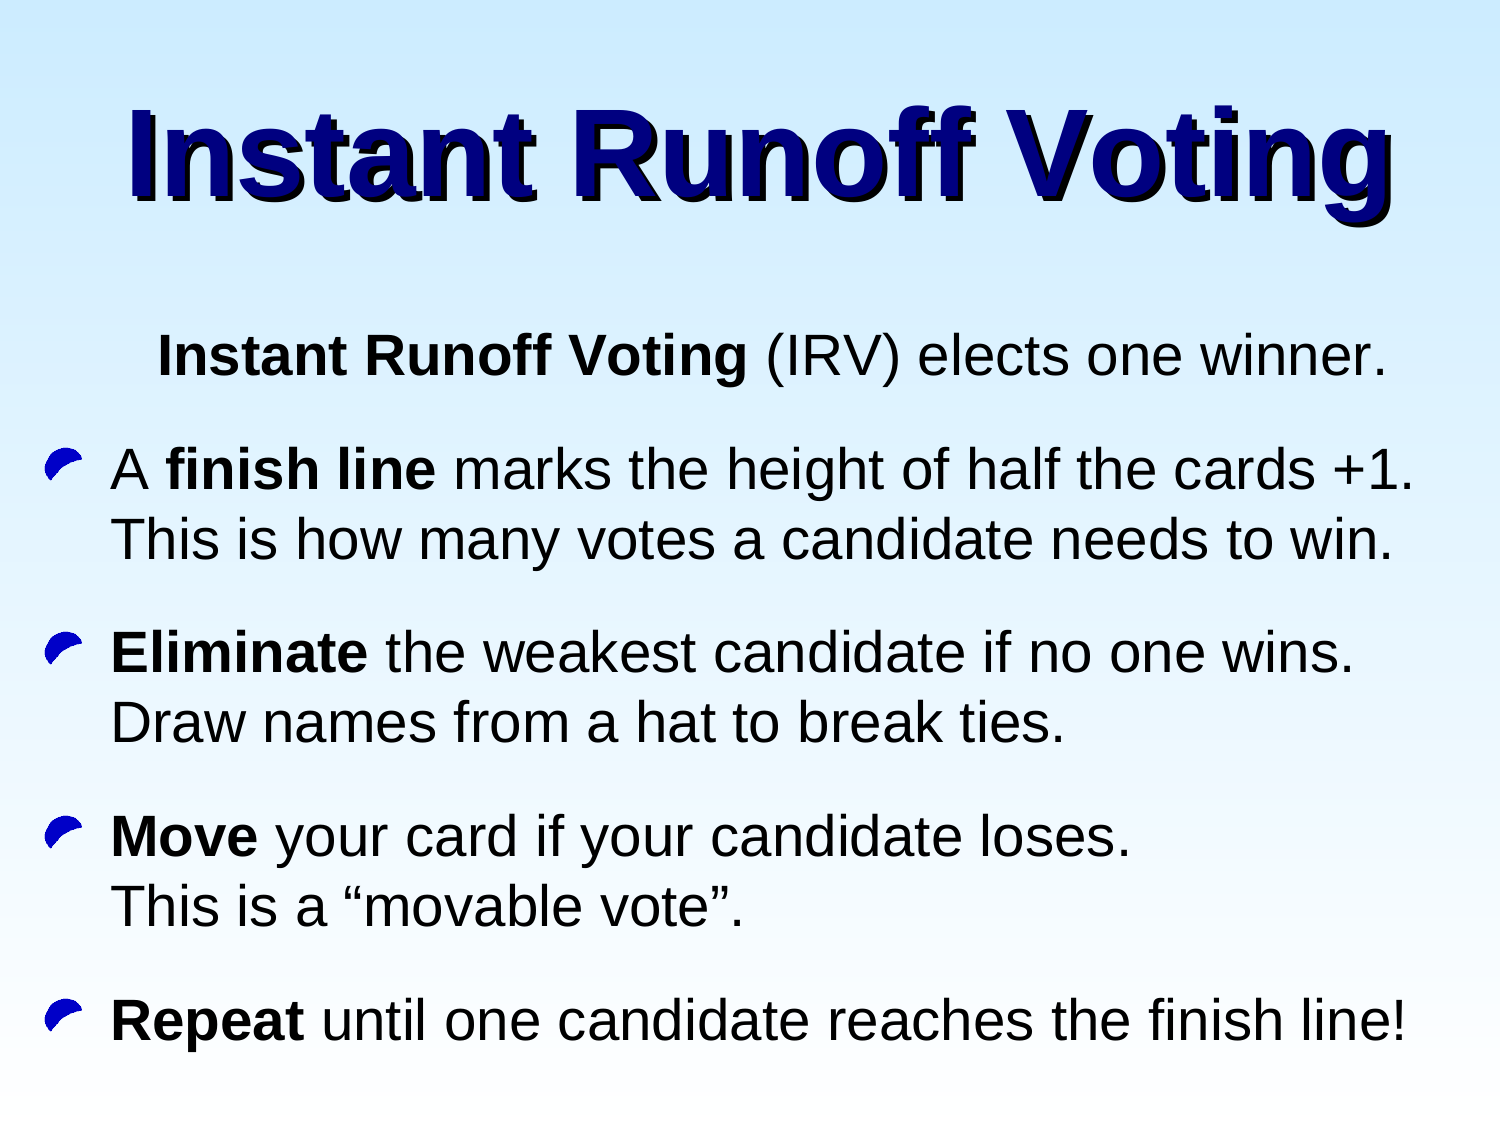

# Instant Runoff Voting
 Instant Runoff Voting (IRV) elects one winner.
	A finish line marks the height of half the cards +1.
This is how many votes a candidate needs to win.
	Eliminate the weakest candidate if no one wins.
Draw names from a hat to break ties.
	Move your card if your candidate loses.
This is a “movable vote”.
	Repeat until one candidate reaches the finish line!